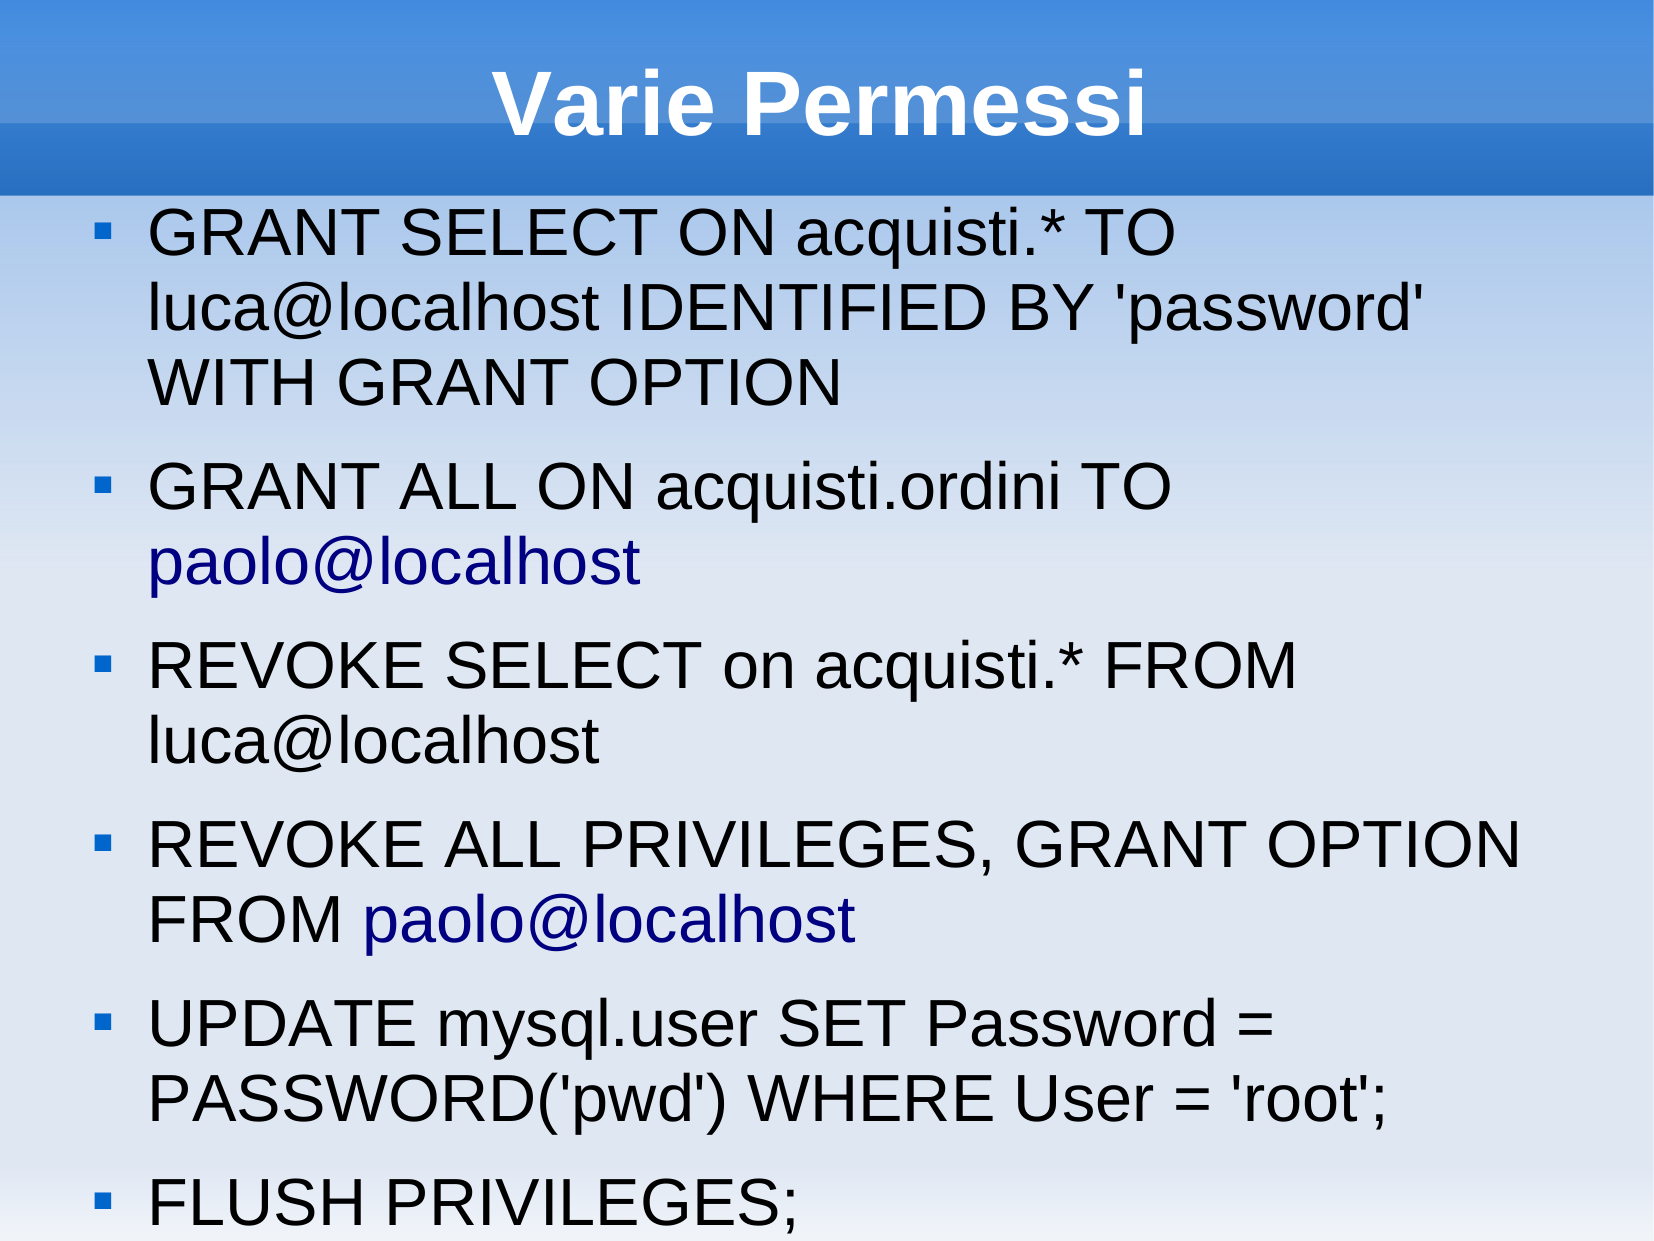

# Varie Permessi
GRANT SELECT ON acquisti.* TO luca@localhost IDENTIFIED BY 'password' WITH GRANT OPTION
GRANT ALL ON acquisti.ordini TO paolo@localhost
REVOKE SELECT on acquisti.* FROM luca@localhost
REVOKE ALL PRIVILEGES, GRANT OPTION FROM paolo@localhost
UPDATE mysql.user SET Password = PASSWORD('pwd') WHERE User = 'root';
FLUSH PRIVILEGES;